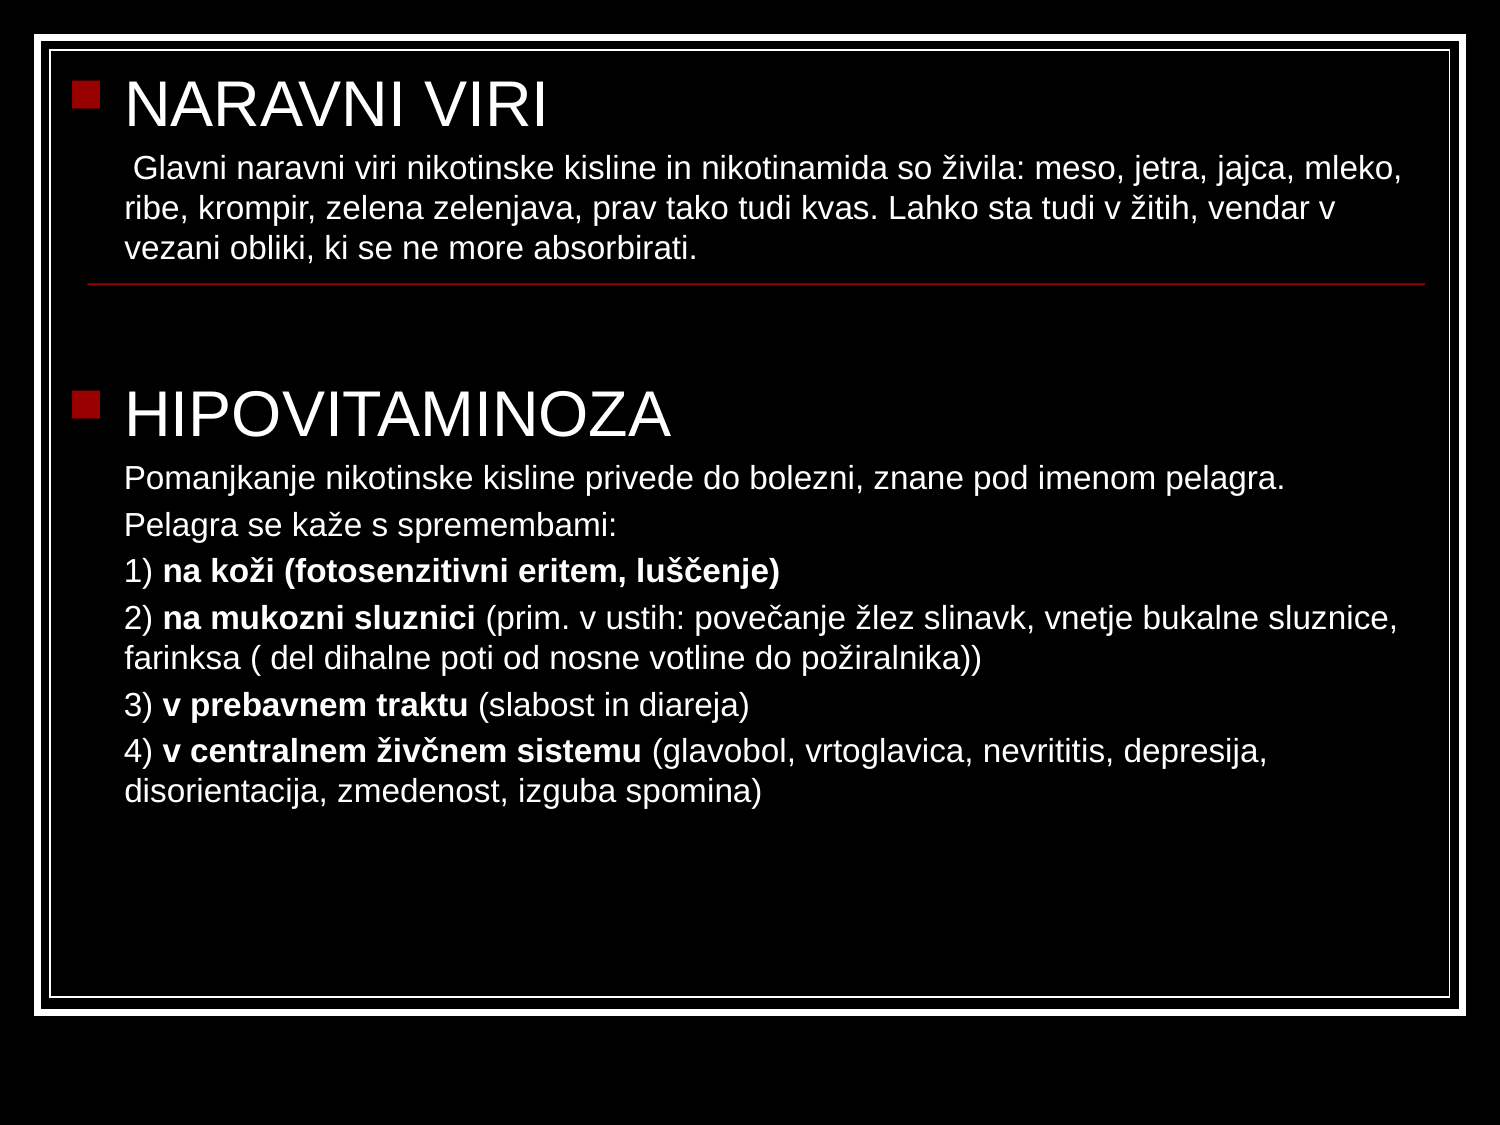

# NARAVNI VIRI
 Glavni naravni viri nikotinske kisline in nikotinamida so živila: meso, jetra, jajca, mleko, ribe, krompir, zelena zelenjava, prav tako tudi kvas. Lahko sta tudi v žitih, vendar v vezani obliki, ki se ne more absorbirati.
HIPOVITAMINOZA
 Pomanjkanje nikotinske kisline privede do bolezni, znane pod imenom pelagra.
 Pelagra se kaže s spremembami:
 1) na koži (fotosenzitivni eritem, luščenje)
 2) na mukozni sluznici (prim. v ustih: povečanje žlez slinavk, vnetje bukalne sluznice, farinksa ( del dihalne poti od nosne votline do požiralnika))
 3) v prebavnem traktu (slabost in diareja)
 4) v centralnem živčnem sistemu (glavobol, vrtoglavica, nevrititis, depresija, disorientacija, zmedenost, izguba spomina)